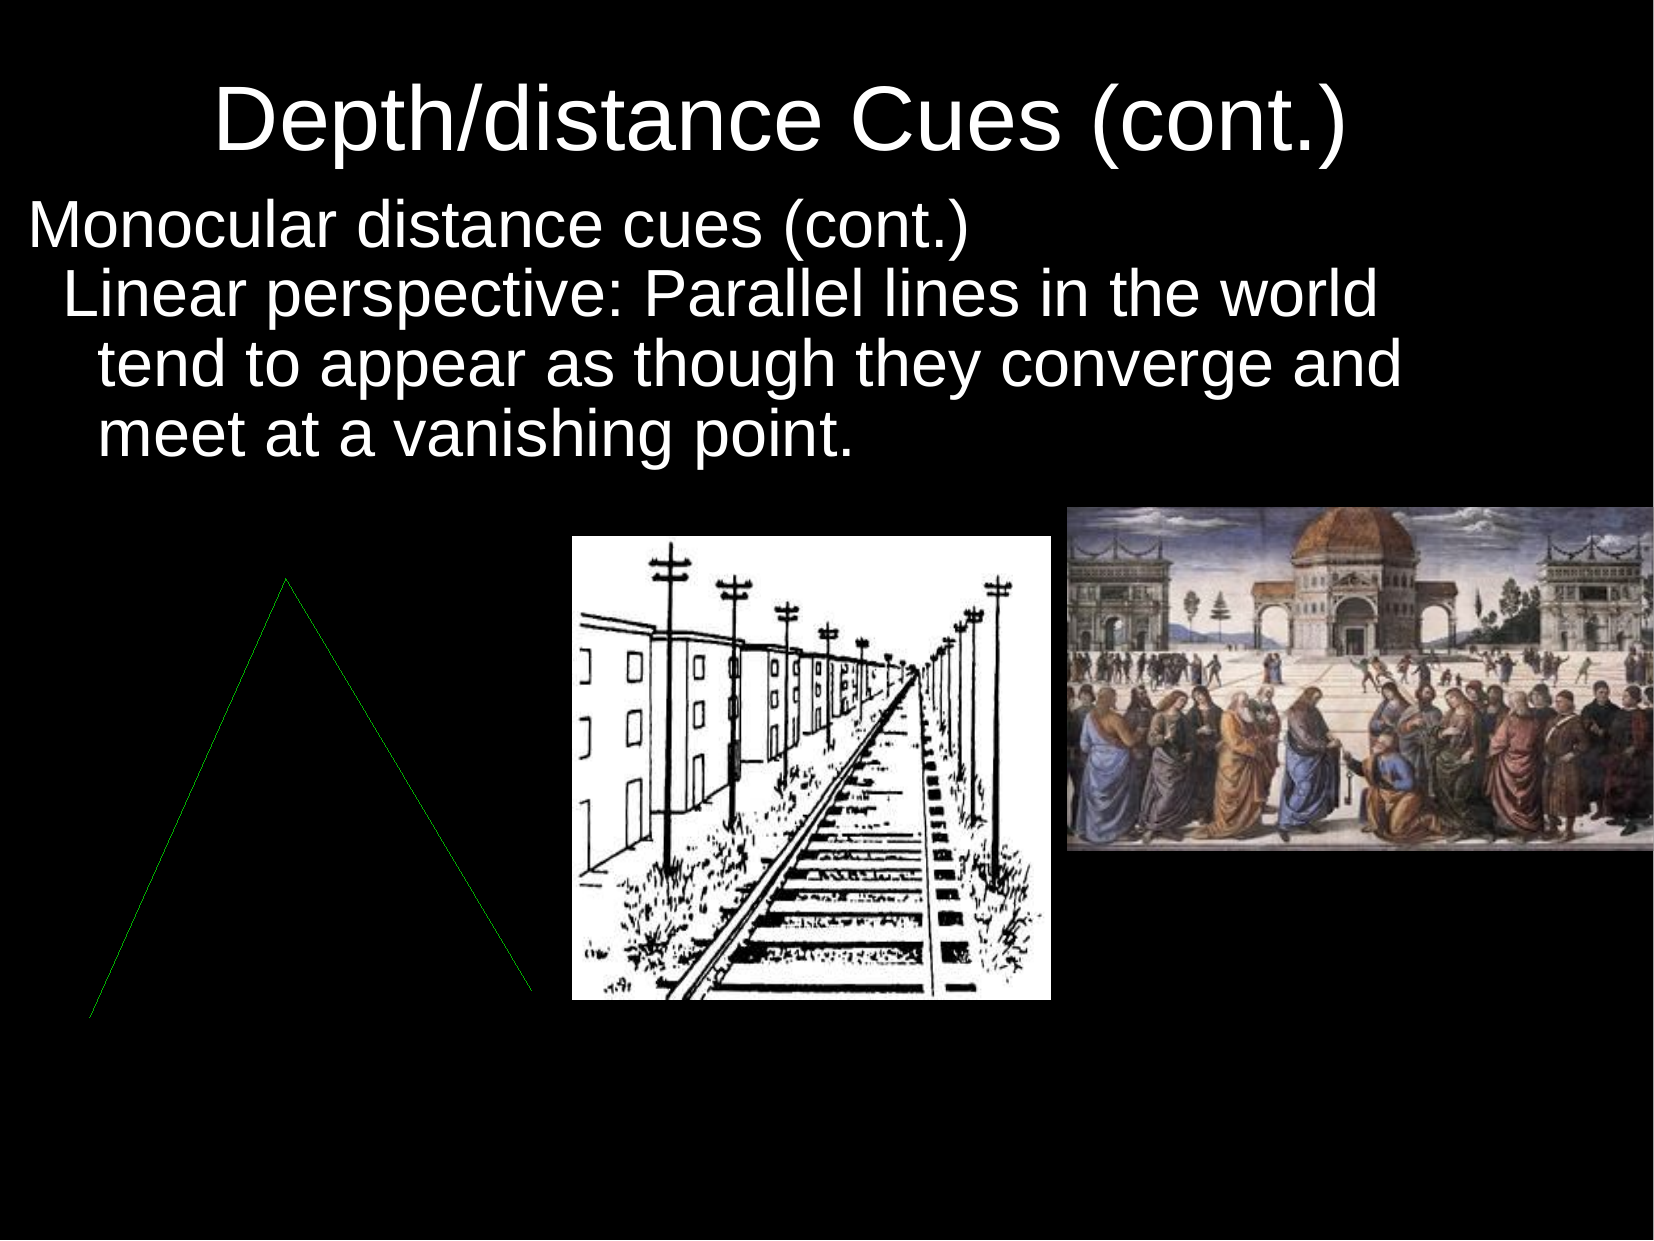

# Depth/distance Cues (cont.)
Monocular distance cues (cont.)
Linear perspective: Parallel lines in the world tend to appear as though they converge and meet at a vanishing point.